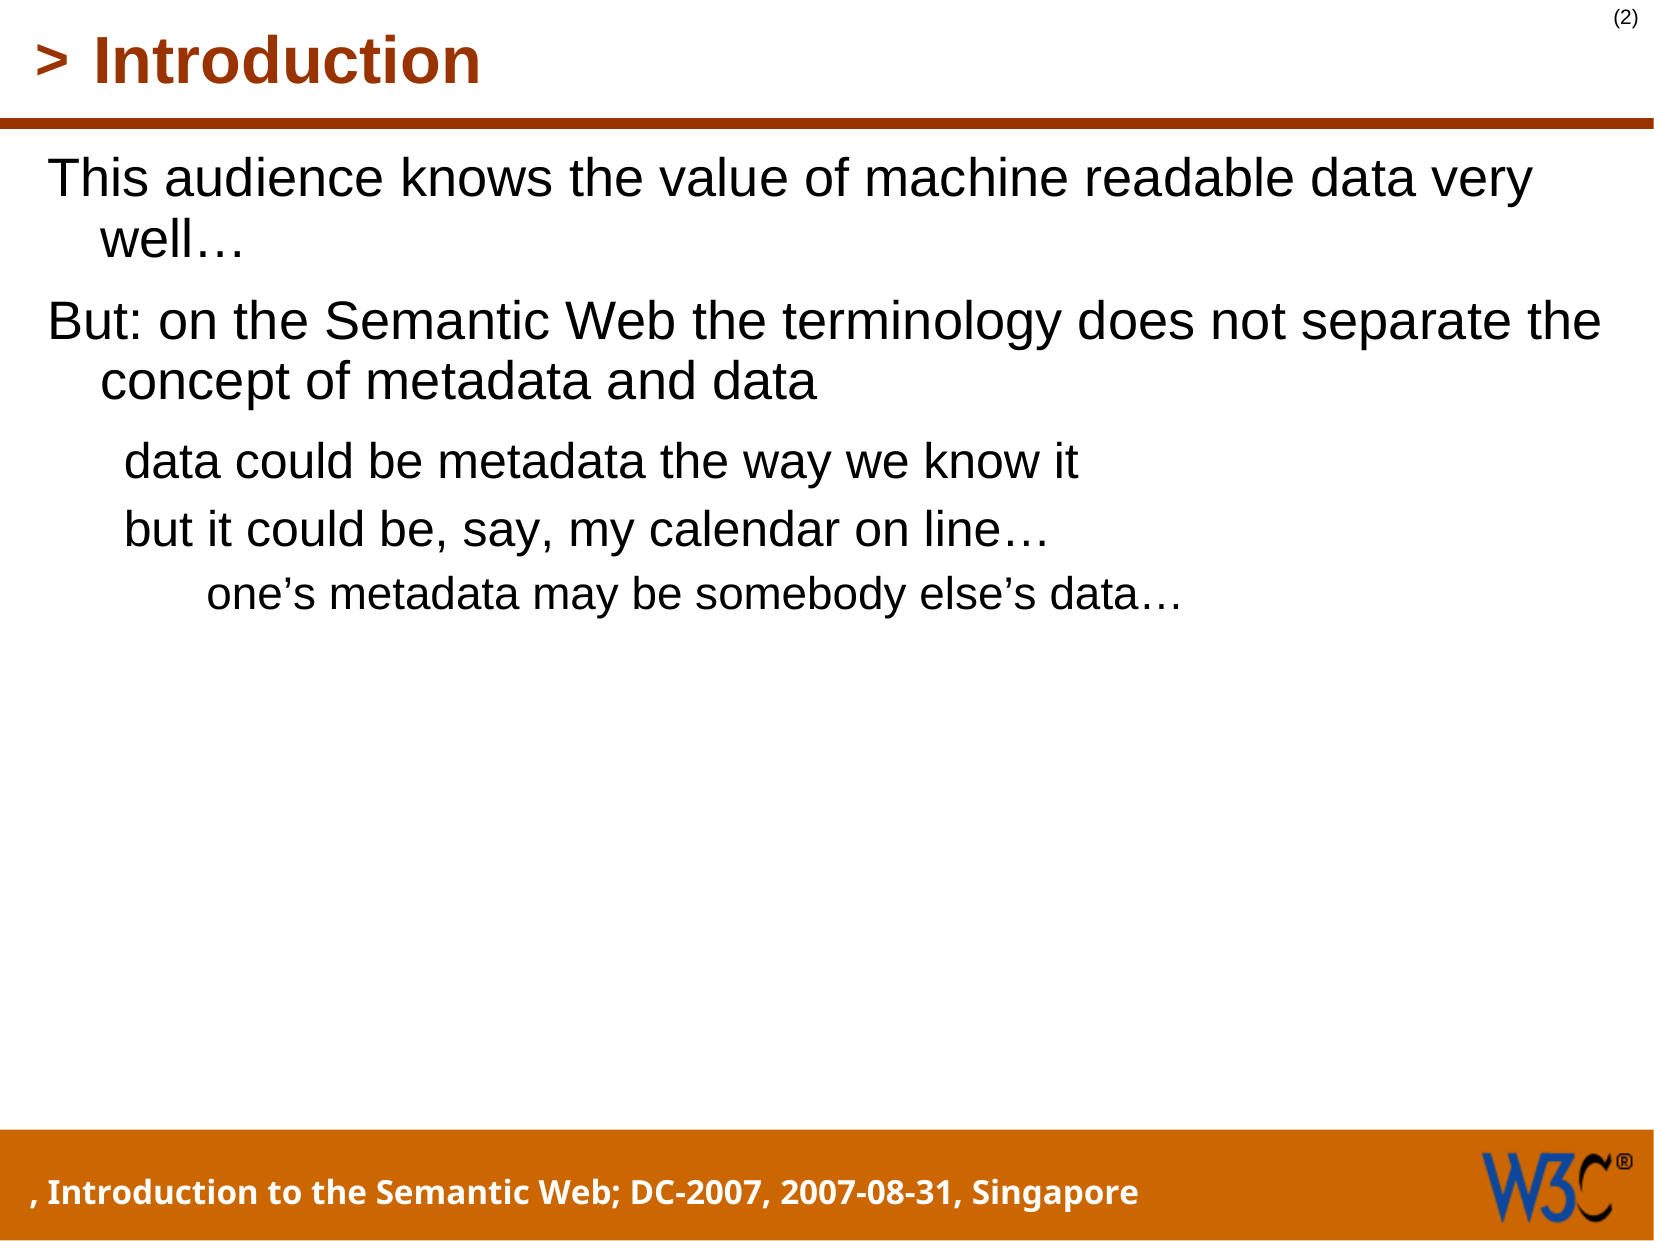

# Introduction
This audience knows the value of machine readable data very well…
But: on the Semantic Web the terminology does not separate the concept of metadata and data
data could be metadata the way we know it
but it could be, say, my calendar on line…
one’s metadata may be somebody else’s data…